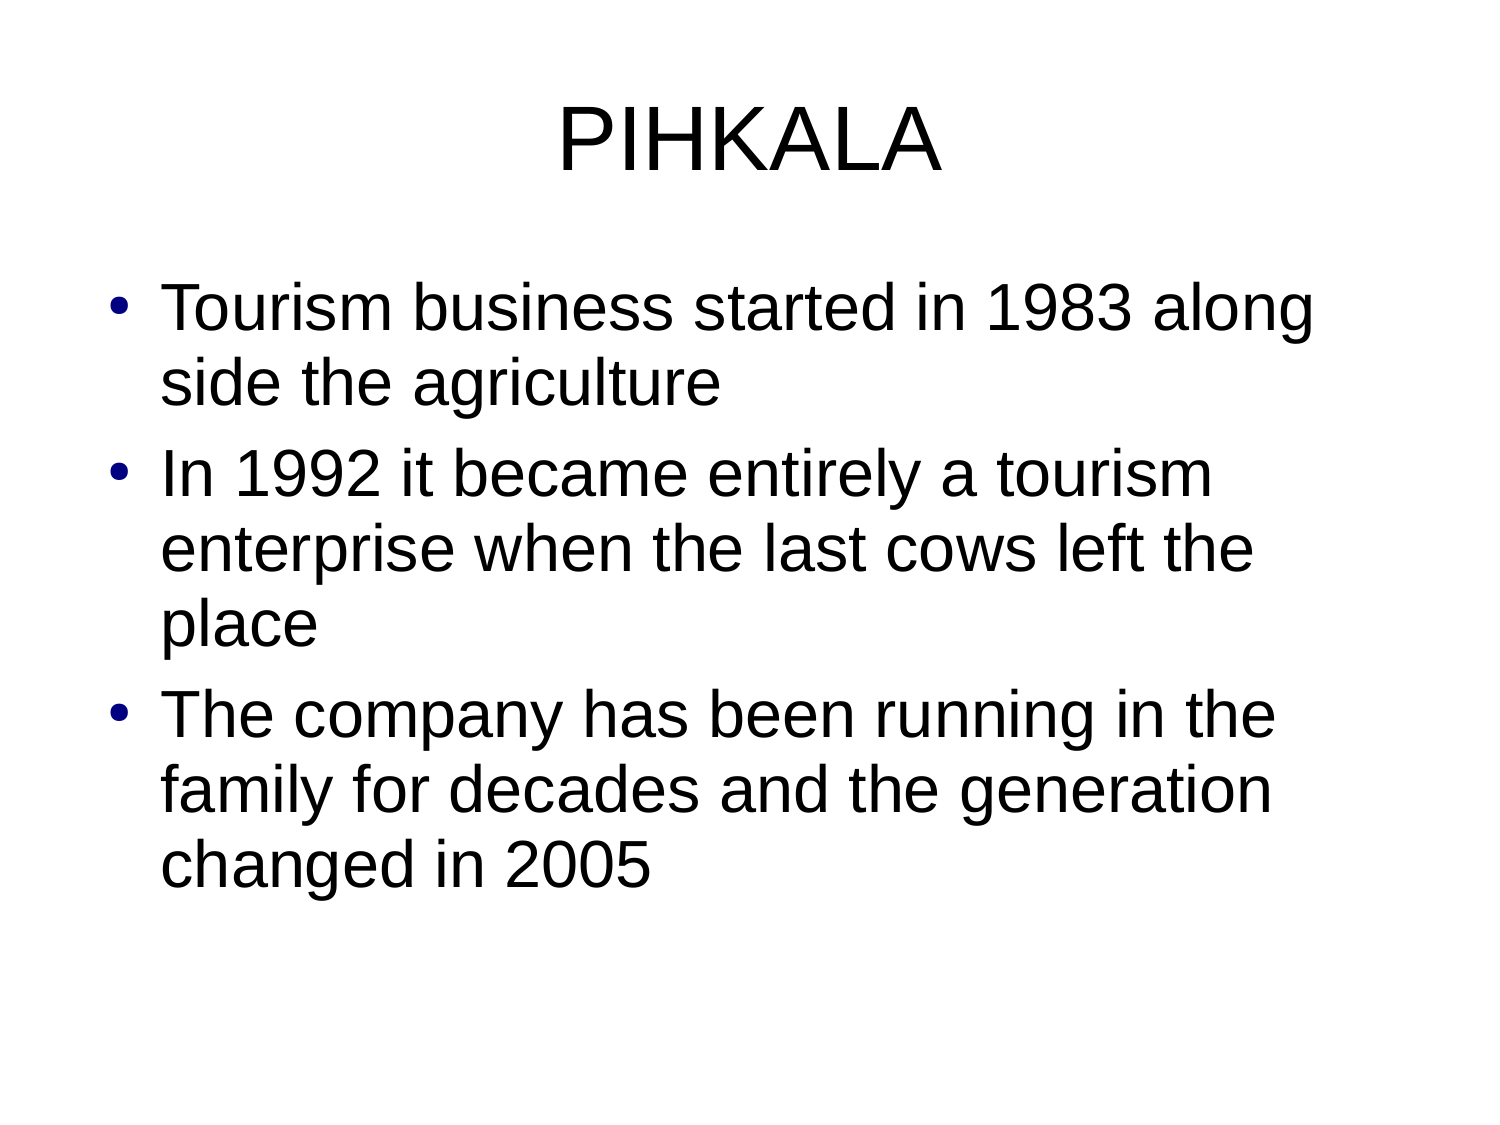

# PIHKALA
Tourism business started in 1983 along side the agriculture
In 1992 it became entirely a tourism enterprise when the last cows left the place
The company has been running in the family for decades and the generation changed in 2005